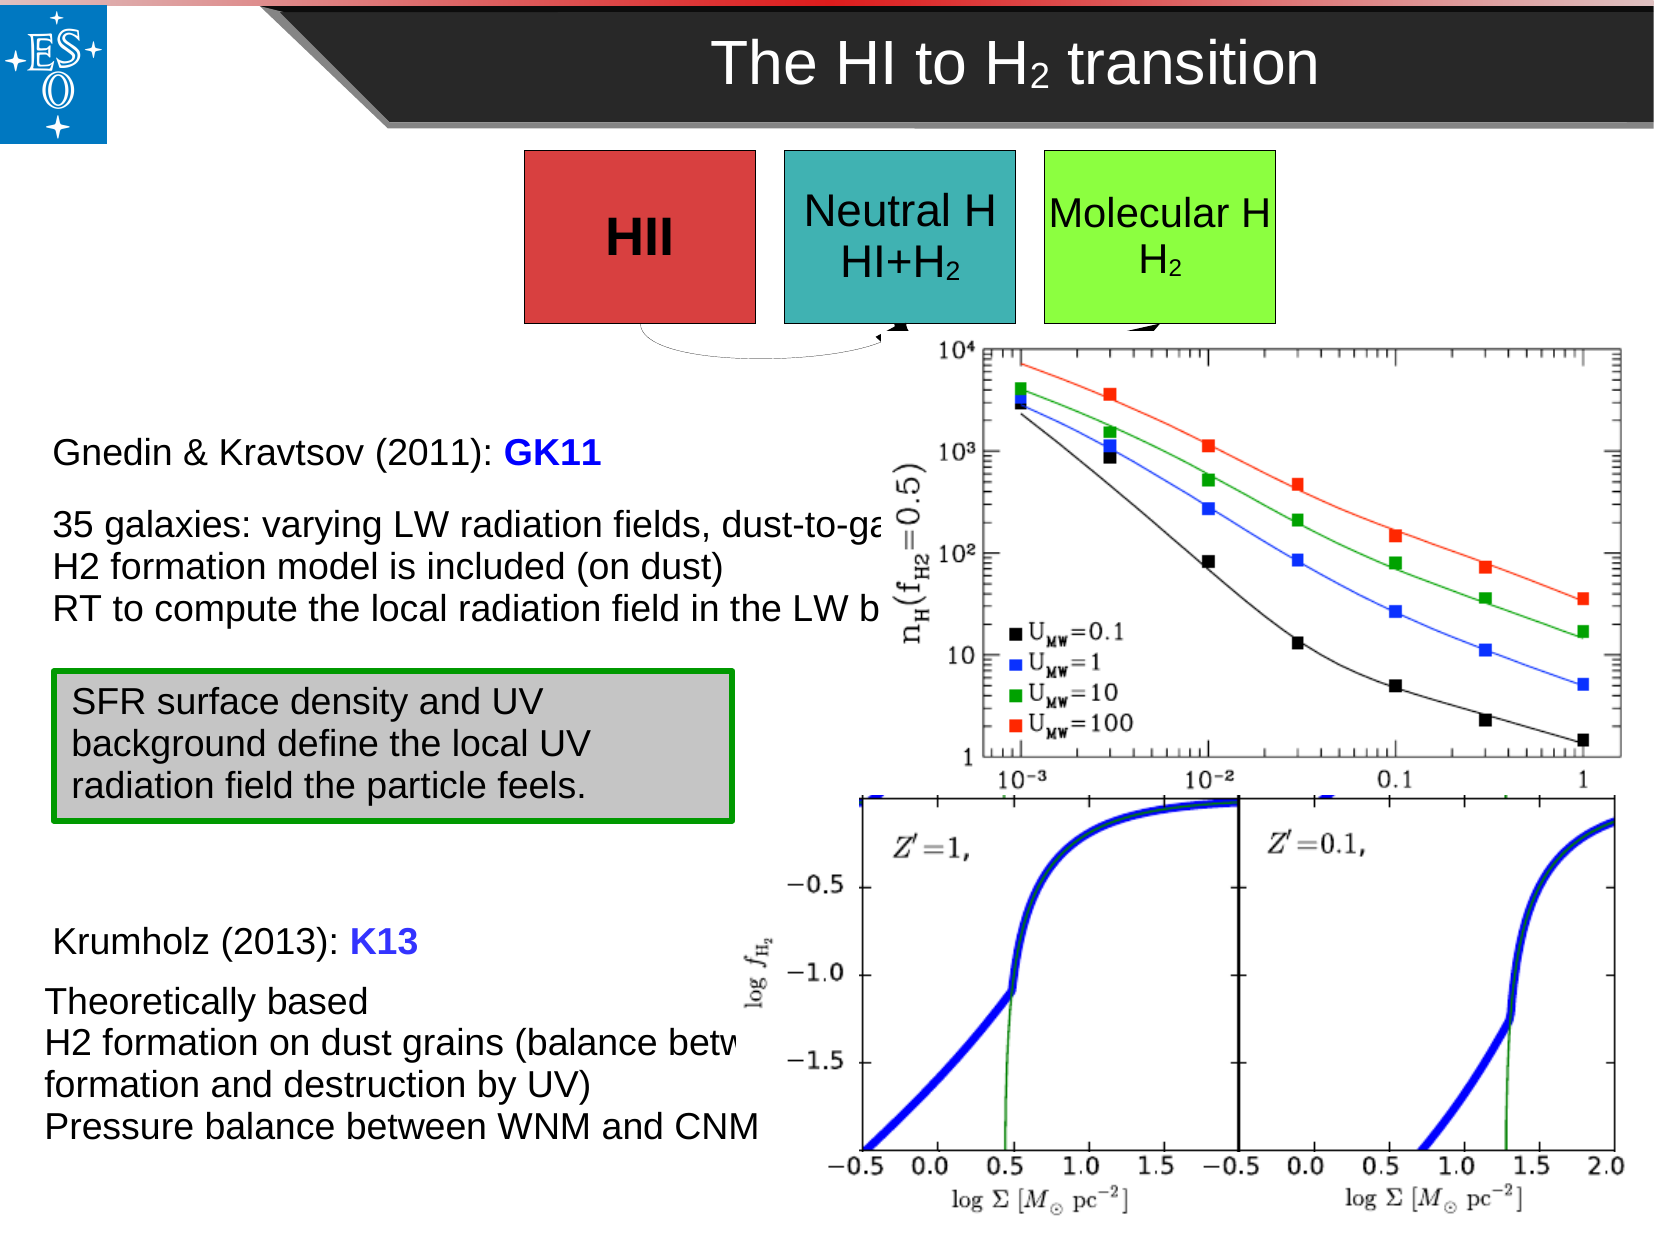

# The HI to H2 transition
HII
Neutral H
HI+H2
Molecular H
H2
Gnedin & Kravtsov (2011): GK11
35 galaxies: varying LW radiation fields, dust-to-gas ratio
H2 formation model is included (on dust)
RT to compute the local radiation field in the LW bands.
SFR surface density and UV background define the local UV radiation field the particle feels.
Krumholz (2013): K13
Theoretically based
H2 formation on dust grains (balance between formation and destruction by UV)
Pressure balance between WNM and CNM